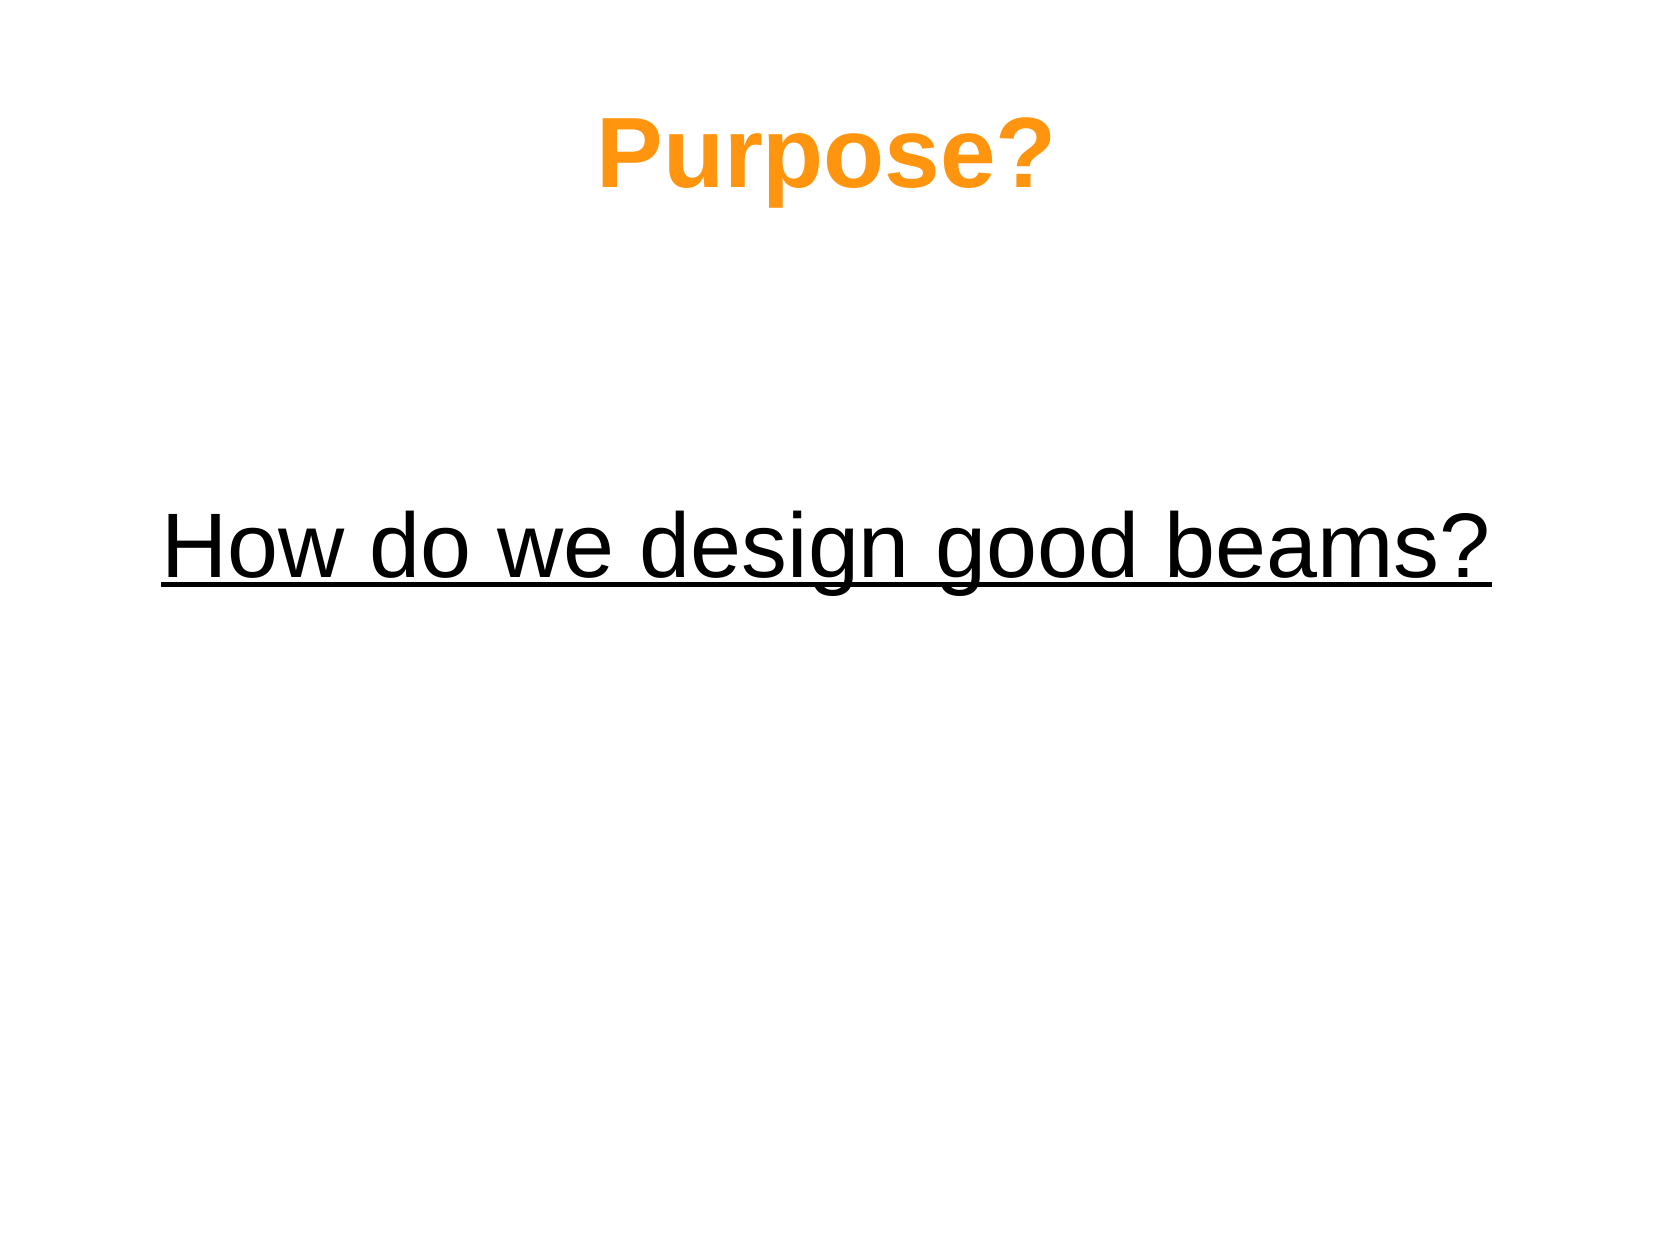

Purpose?
# How do we design good beams?